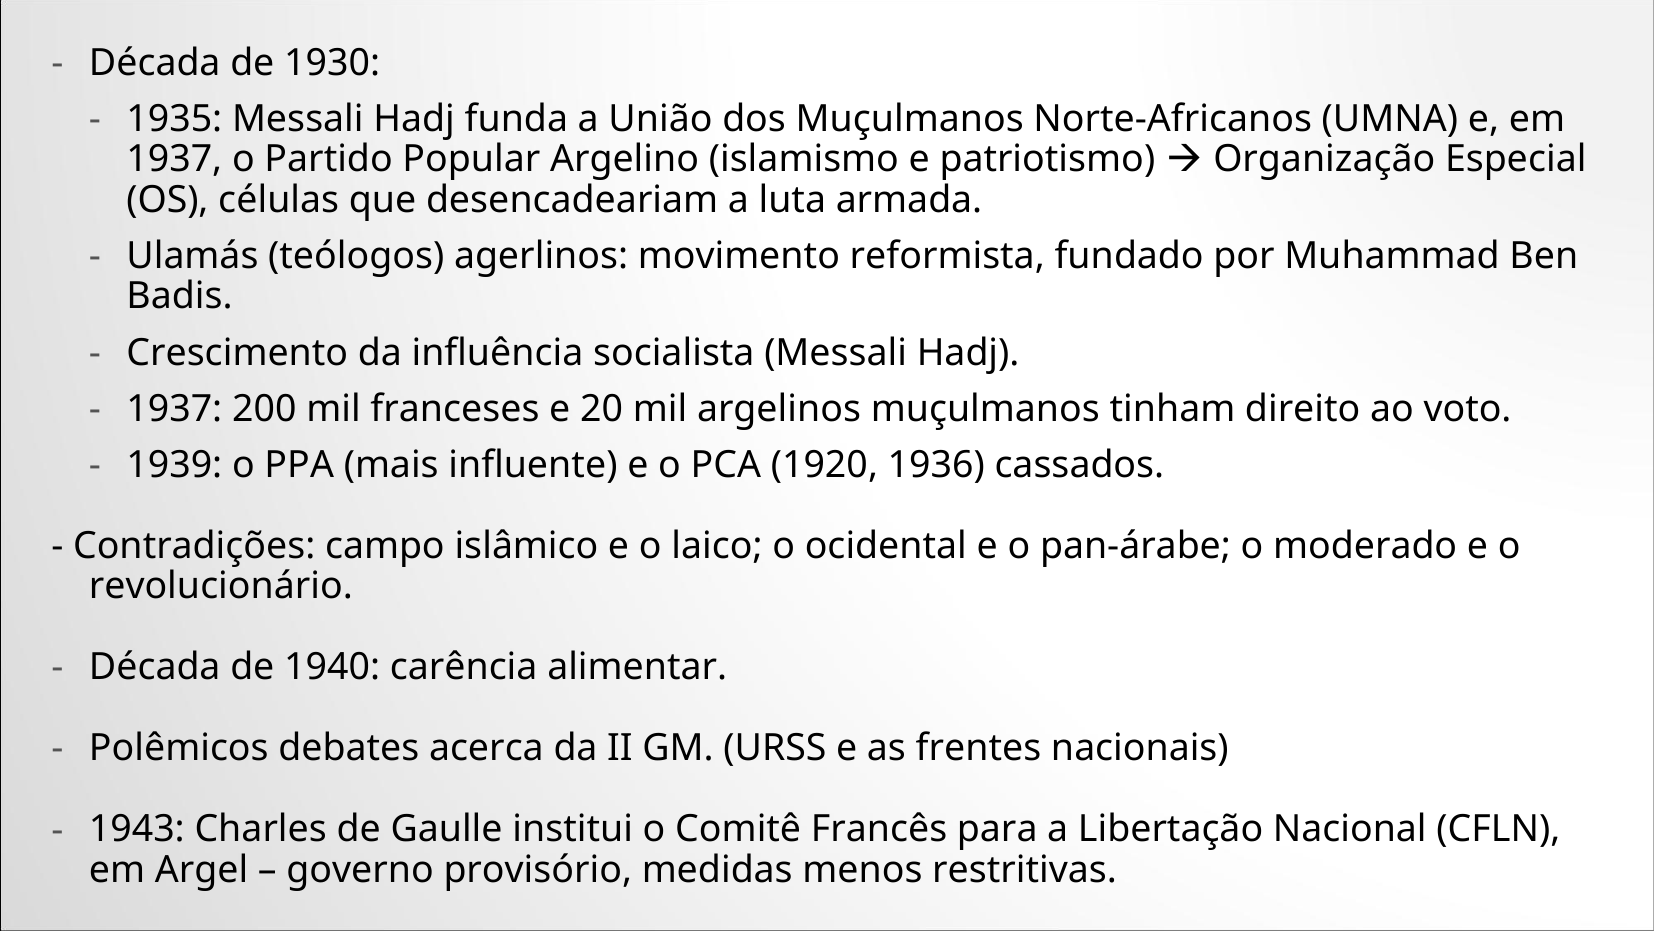

Década de 1930:
1935: Messali Hadj funda a União dos Muçulmanos Norte-Africanos (UMNA) e, em 1937, o Partido Popular Argelino (islamismo e patriotismo)  Organização Especial (OS), células que desencadeariam a luta armada.
Ulamás (teólogos) agerlinos: movimento reformista, fundado por Muhammad Ben Badis.
Crescimento da influência socialista (Messali Hadj).
1937: 200 mil franceses e 20 mil argelinos muçulmanos tinham direito ao voto.
1939: o PPA (mais influente) e o PCA (1920, 1936) cassados.
- Contradições: campo islâmico e o laico; o ocidental e o pan-árabe; o moderado e o revolucionário.
Década de 1940: carência alimentar.
Polêmicos debates acerca da II GM. (URSS e as frentes nacionais)
1943: Charles de Gaulle institui o Comitê Francês para a Libertação Nacional (CFLN), em Argel – governo provisório, medidas menos restritivas.